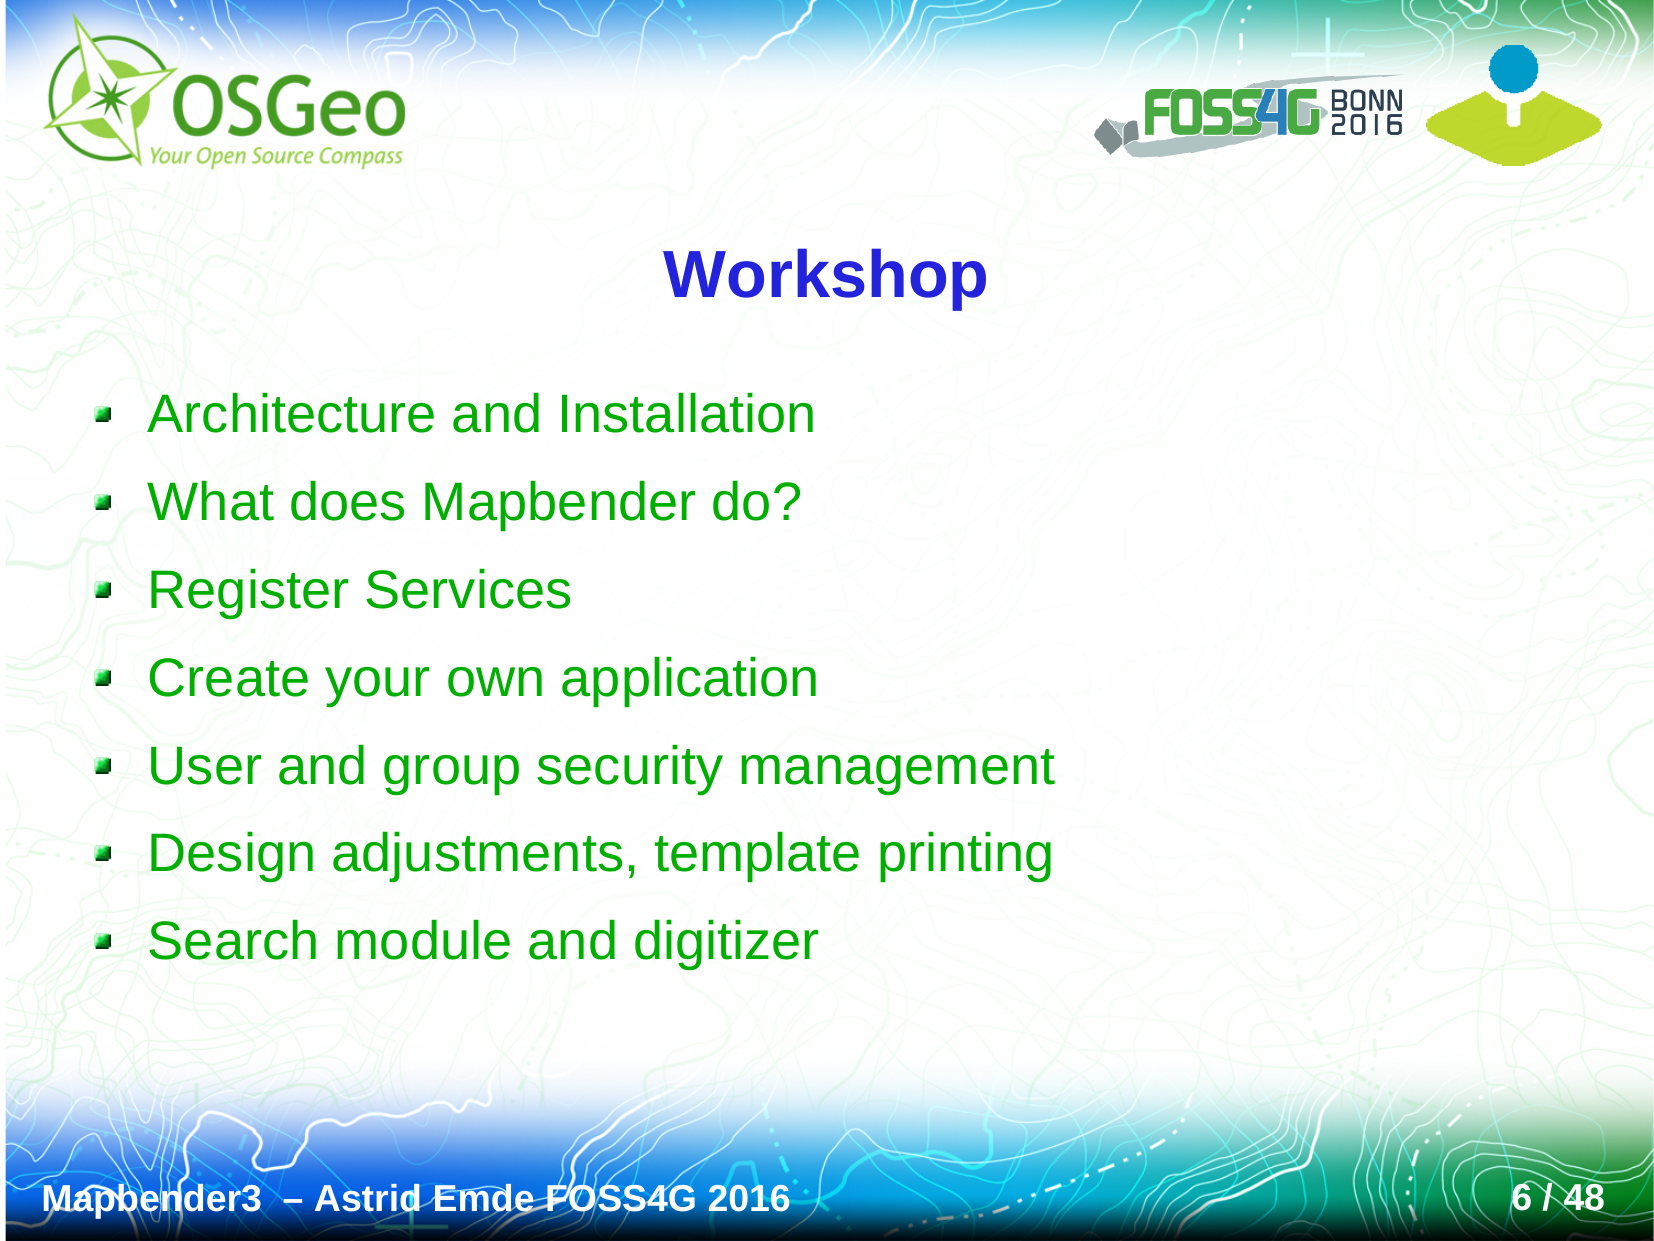

# Workshop
Architecture and Installation
What does Mapbender do?
Register Services
Create your own application
User and group security management
Design adjustments, template printing
Search module and digitizer